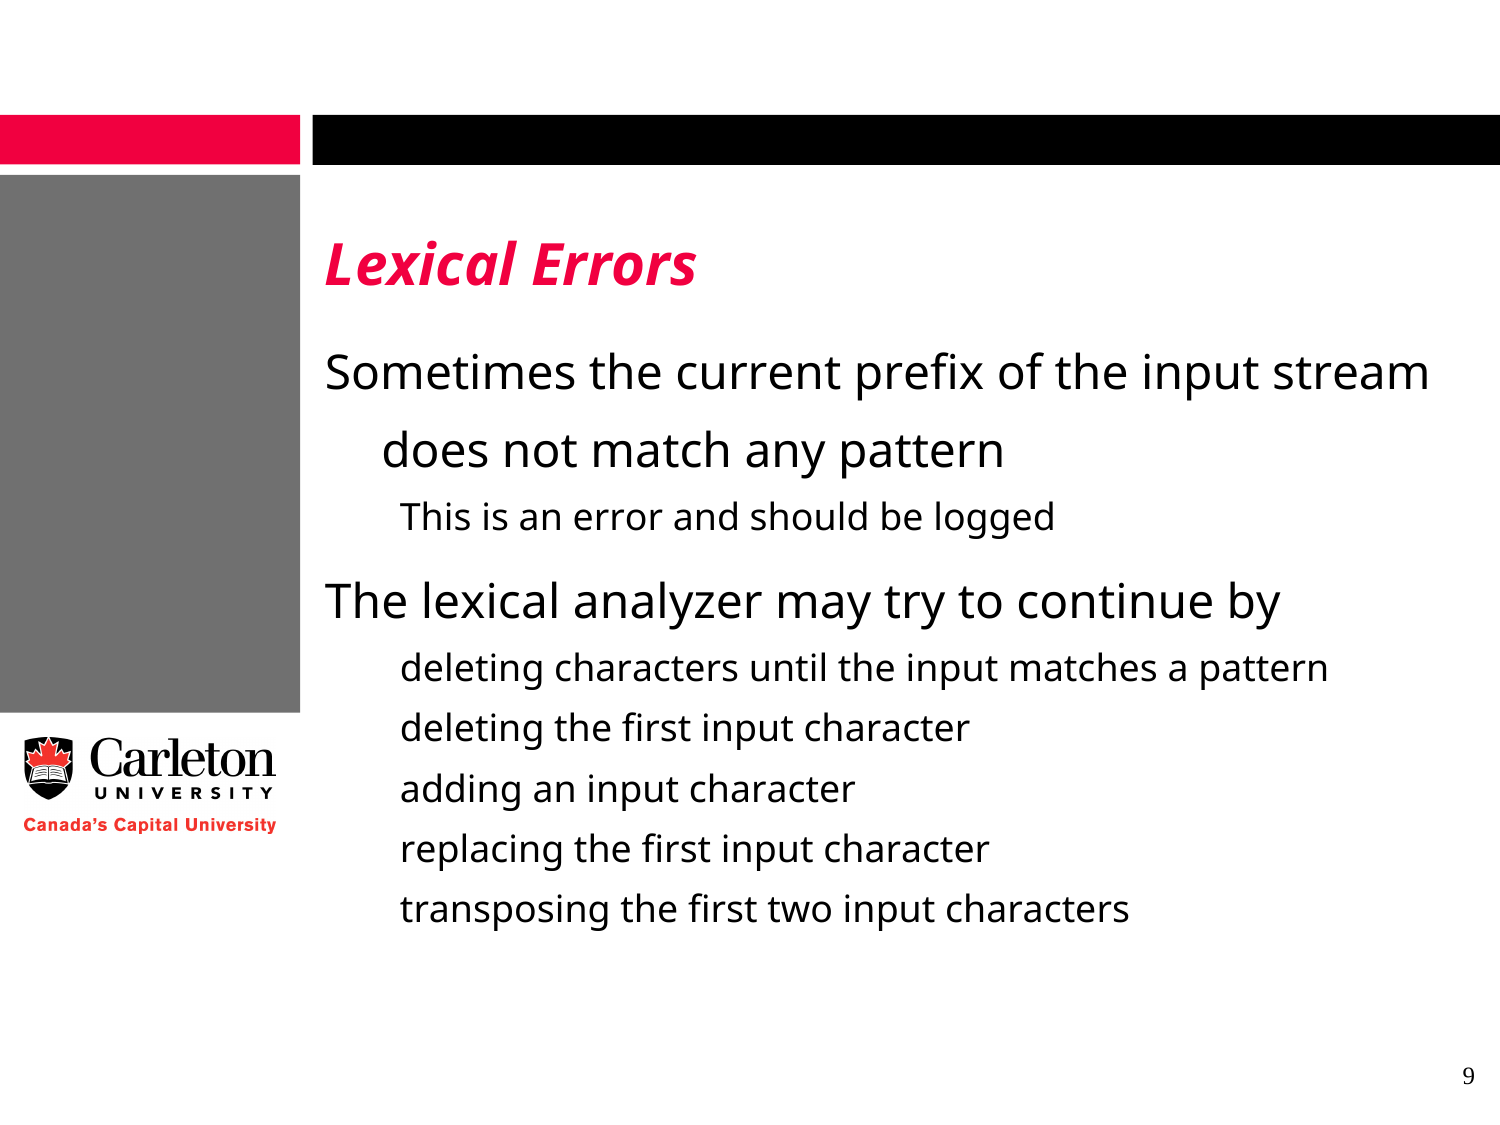

# Lexical Errors
Sometimes the current prefix of the input stream does not match any pattern
This is an error and should be logged
The lexical analyzer may try to continue by
deleting characters until the input matches a pattern
deleting the first input character
adding an input character
replacing the first input character
transposing the first two input characters
9